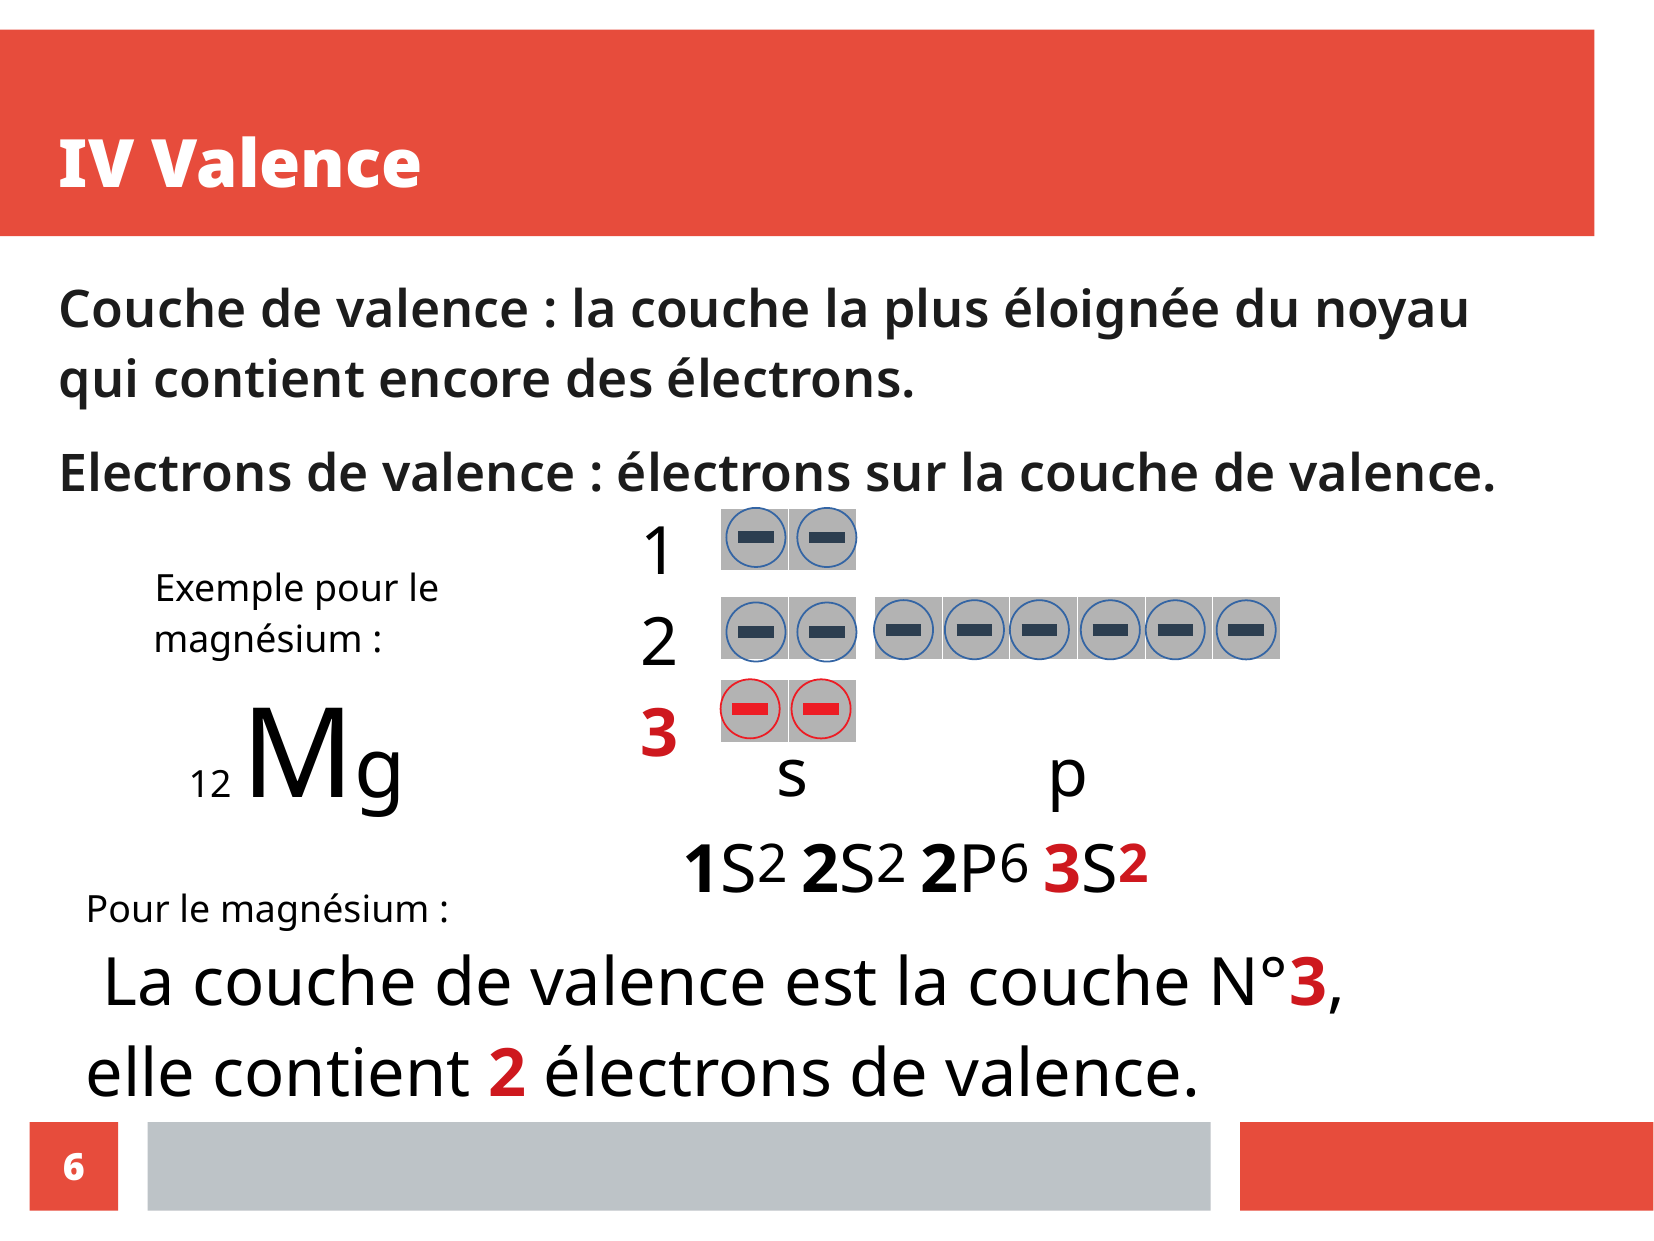

# IV Valence
Couche de valence : la couche la plus éloignée du noyau qui contient encore des électrons.
Electrons de valence : électrons sur la couche de valence.
1
2
3
| | |
| --- | --- |
Exemple pour le magnésium : 12 Mg
| | |
| --- | --- |
| | | | | | |
| --- | --- | --- | --- | --- | --- |
| | |
| --- | --- |
s
p
1S2 2S2 2P6 3S2
Pour le magnésium :
 La couche de valence est la couche N°3,
elle contient 2 électrons de valence.
6